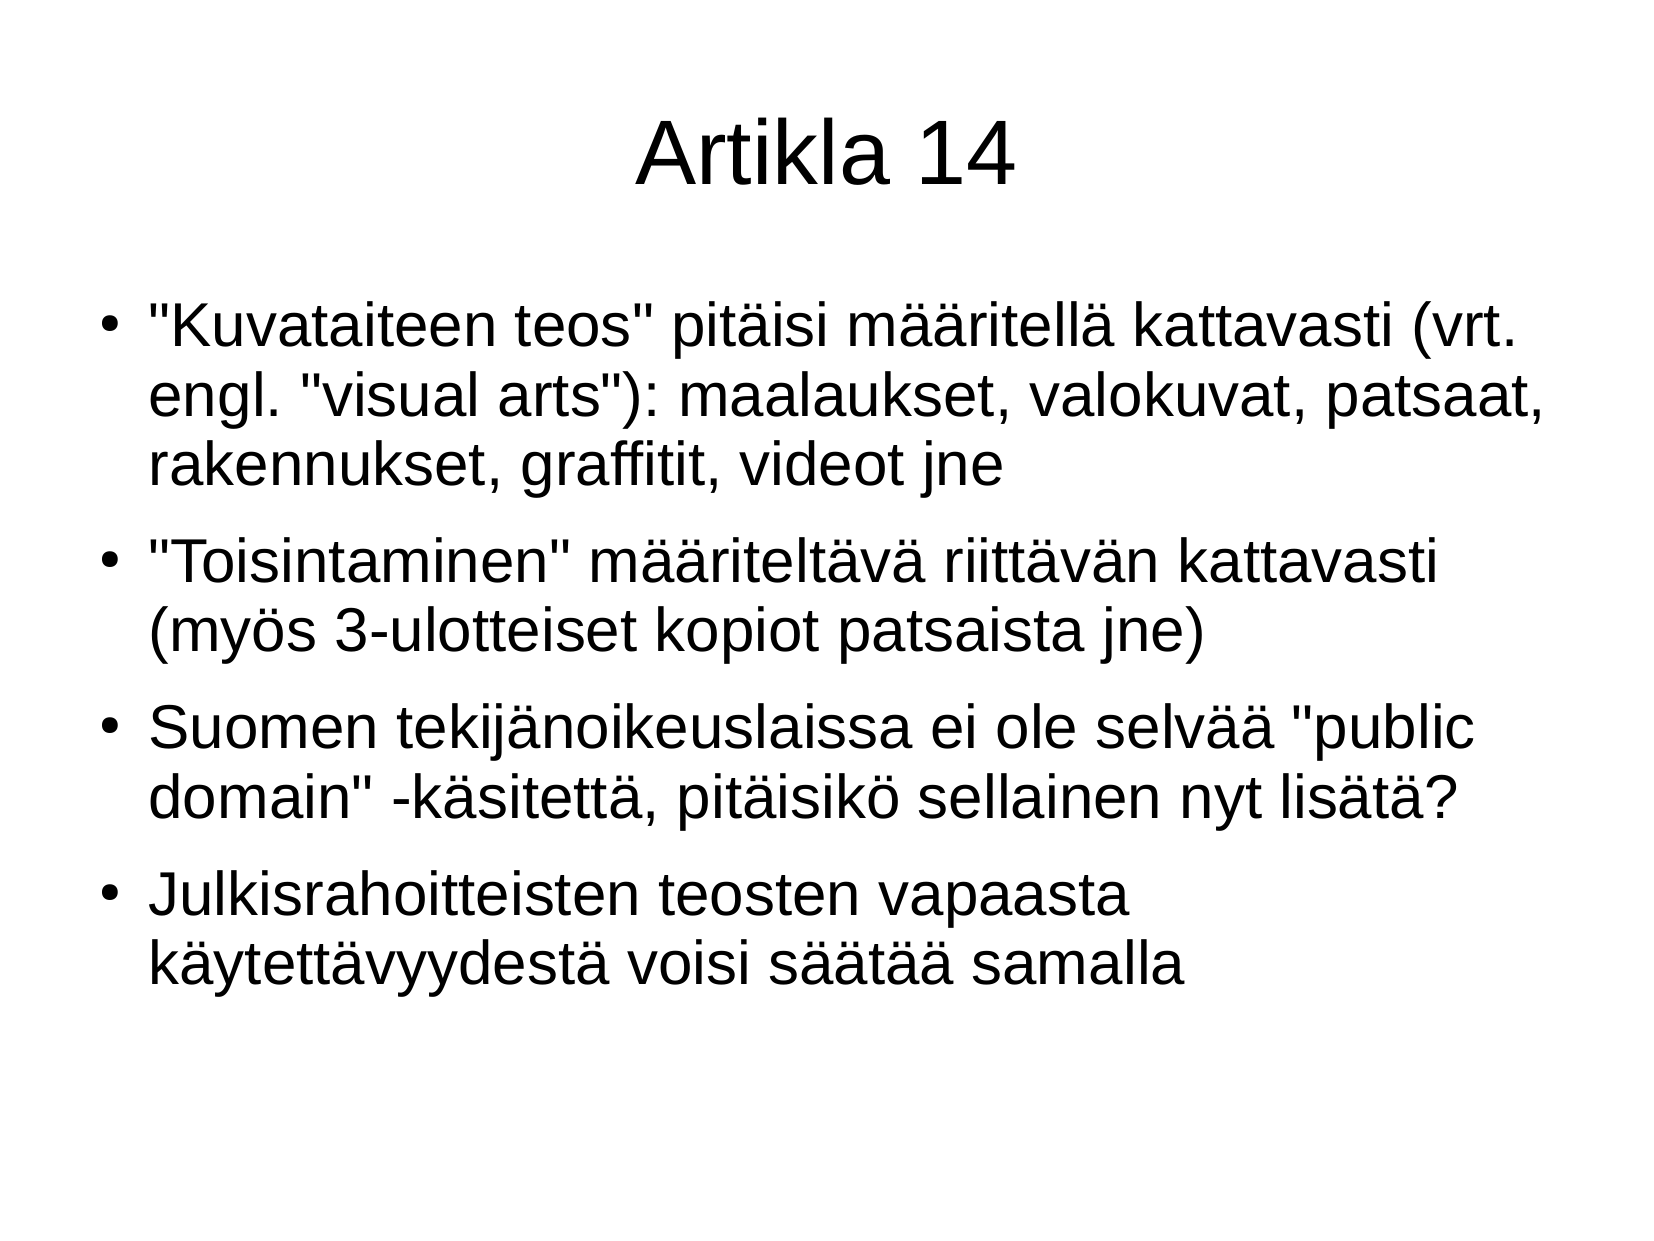

# Artikla 14
"Kuvataiteen teos" pitäisi määritellä kattavasti (vrt. engl. "visual arts"): maalaukset, valokuvat, patsaat, rakennukset, graffitit, videot jne
"Toisintaminen" määriteltävä riittävän kattavasti (myös 3-ulotteiset kopiot patsaista jne)
Suomen tekijänoikeuslaissa ei ole selvää "public domain" -käsitettä, pitäisikö sellainen nyt lisätä?
Julkisrahoitteisten teosten vapaasta käytettävyydestä voisi säätää samalla